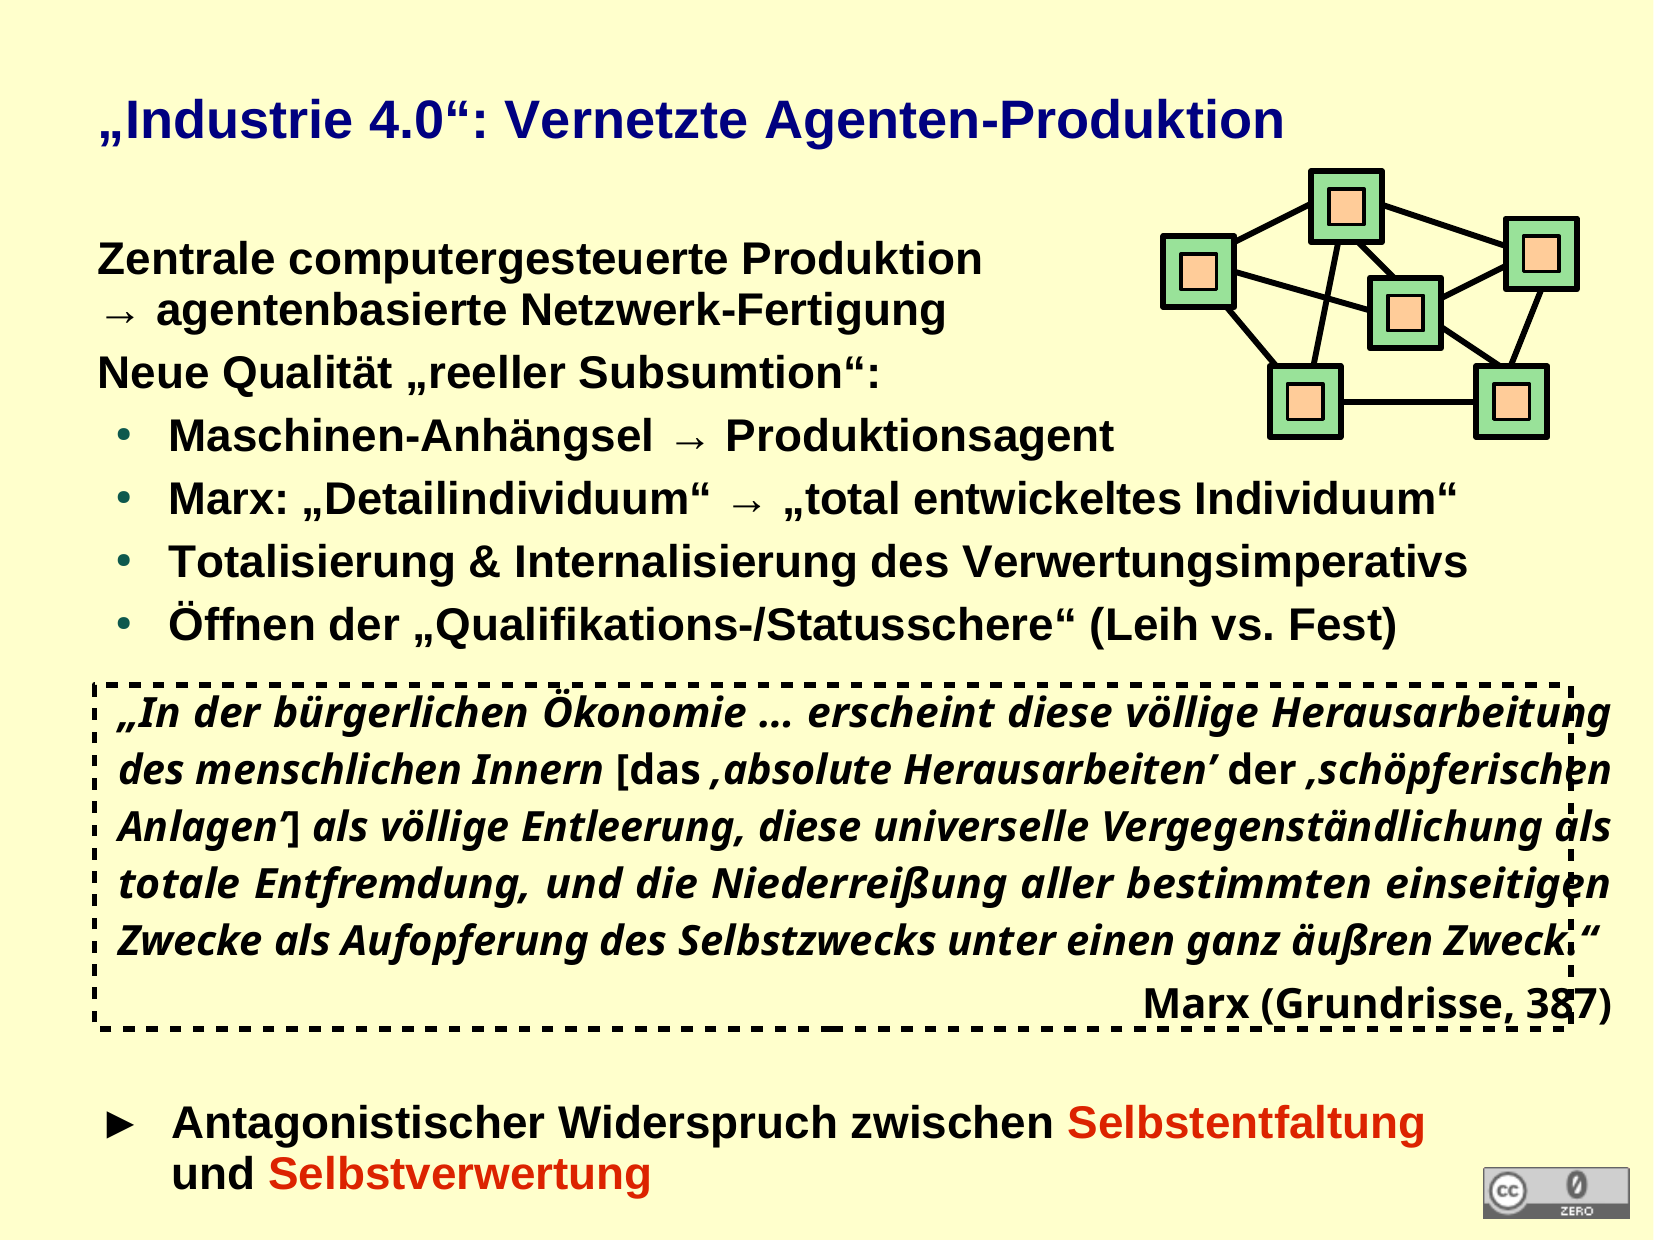

„Industrie 4.0“: Vernetzte Agenten-Produktion
# Zentrale computergesteuerte Produktion → agentenbasierte Netzwerk-Fertigung
Neue Qualität „reeller Subsumtion“:
Maschinen-Anhängsel → Produktionsagent
Marx: „Detailindividuum“ → „total entwickeltes Individuum“
Totalisierung & Internalisierung des Verwertungsimperativs
Öffnen der „Qualifikations-/Statusschere“ (Leih vs. Fest)
►	Antagonistischer Widerspruch zwischen Selbstentfaltung
	und Selbstverwertung
„In der bürgerlichen Ökonomie … erscheint diese völlige Herausarbeitung
des menschlichen Innern [das ‚absolute Herausarbeiten’ der ‚schöpferischen
Anlagen’] als völlige Entleerung, diese universelle Vergegenständlichung als
totale Entfremdung, und die Niederreißung aller bestimmten einseitigen
Zwecke als Aufopferung des Selbstzwecks unter einen ganz äußren Zweck.“
Marx (Grundrisse, 387)